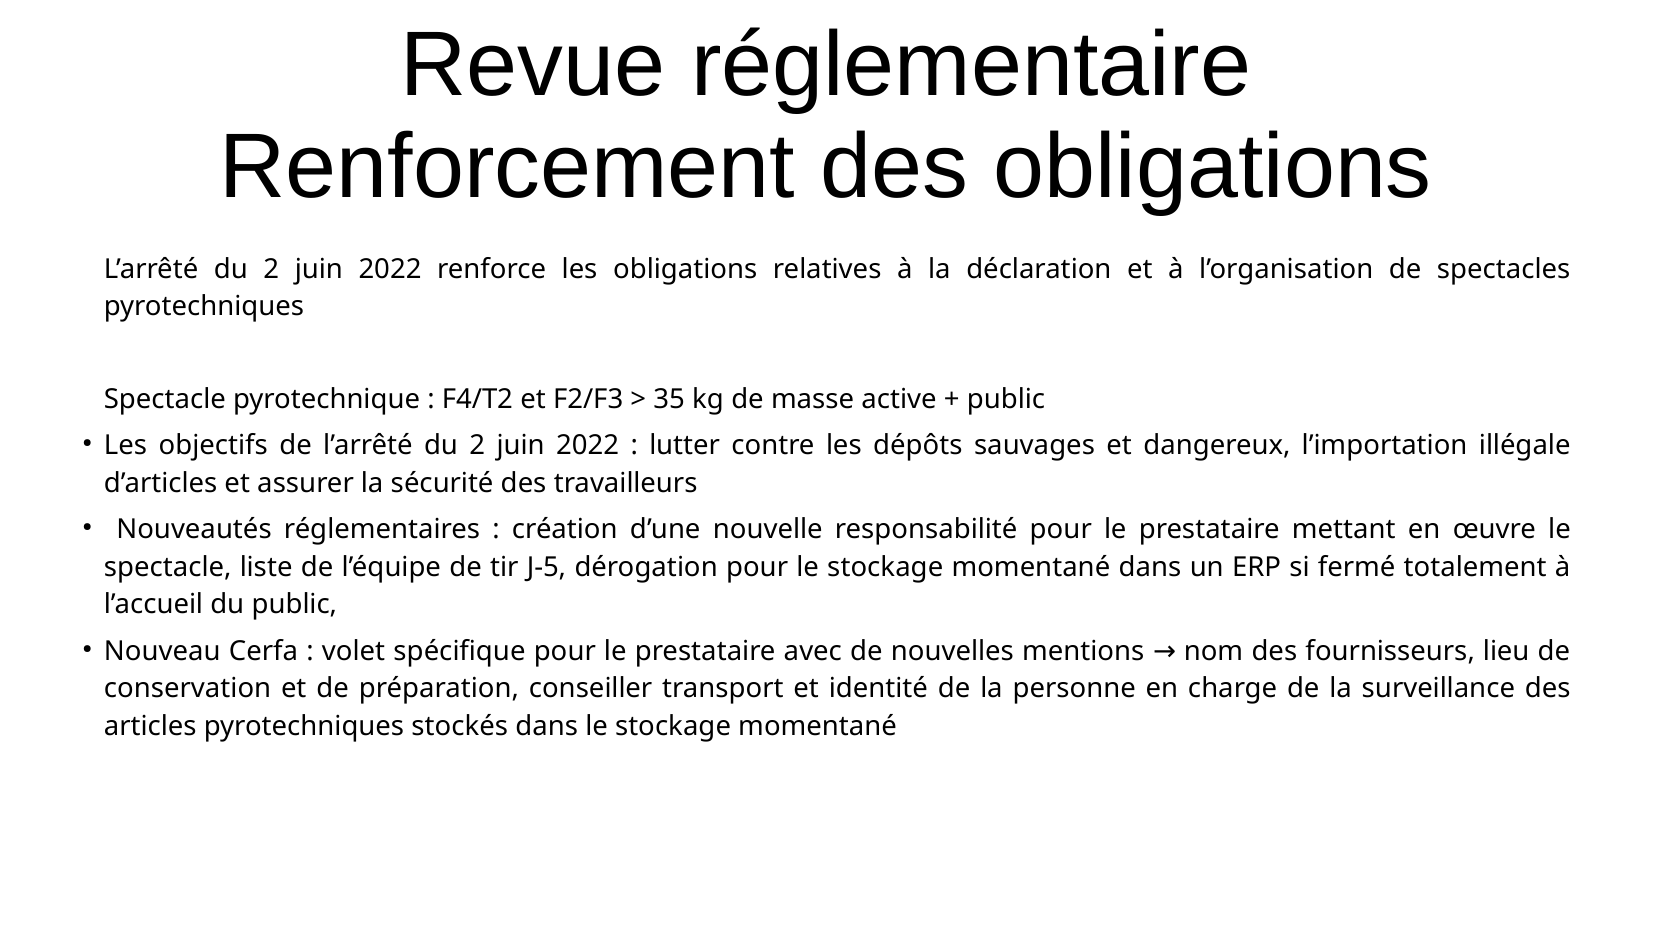

# Revue réglementaire Renforcement des obligations
L’arrêté du 2 juin 2022 renforce les obligations relatives à la déclaration et à l’organisation de spectacles pyrotechniques
Spectacle pyrotechnique : F4/T2 et F2/F3 > 35 kg de masse active + public
Les objectifs de l’arrêté du 2 juin 2022 : lutter contre les dépôts sauvages et dangereux, l’importation illégale d’articles et assurer la sécurité des travailleurs
 Nouveautés réglementaires : création d’une nouvelle responsabilité pour le prestataire mettant en œuvre le spectacle, liste de l’équipe de tir J-5, dérogation pour le stockage momentané dans un ERP si fermé totalement à l’accueil du public,
Nouveau Cerfa : volet spécifique pour le prestataire avec de nouvelles mentions → nom des fournisseurs, lieu de conservation et de préparation, conseiller transport et identité de la personne en charge de la surveillance des articles pyrotechniques stockés dans le stockage momentané